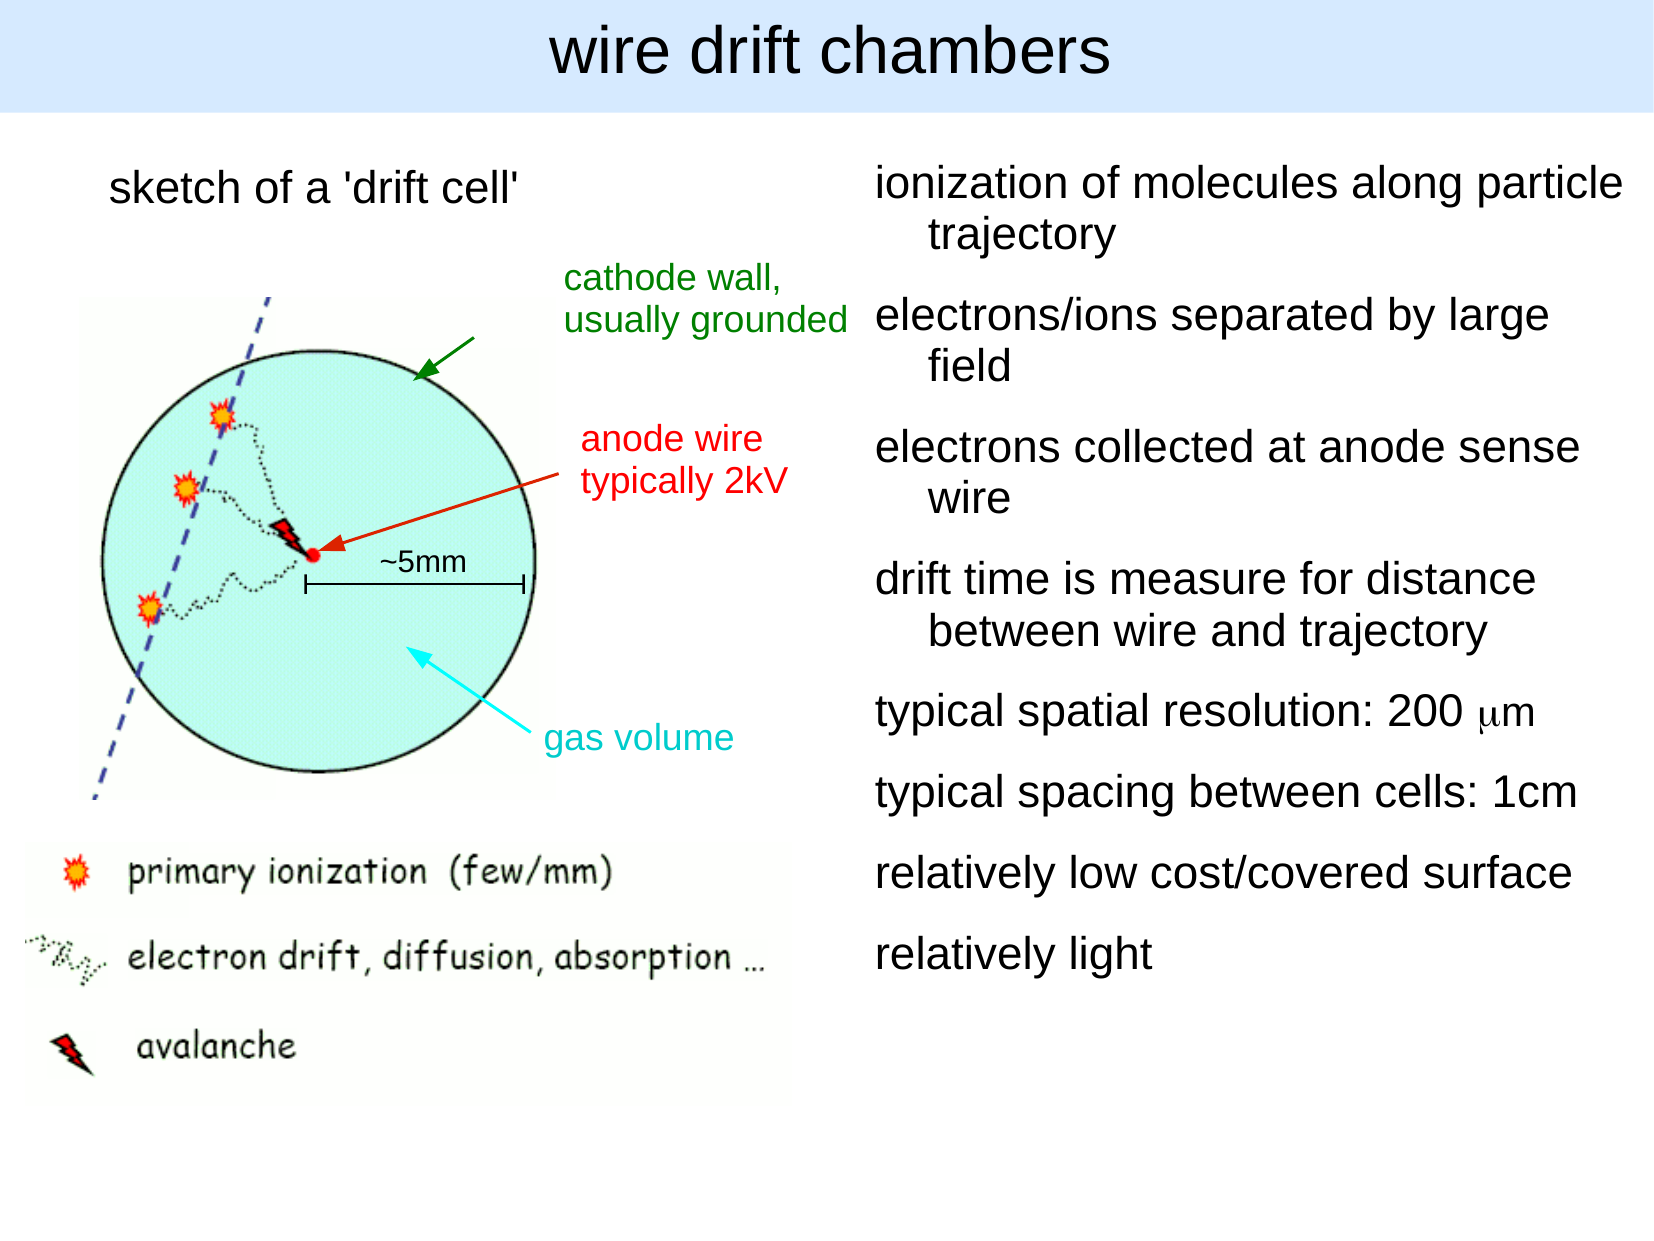

# wire drift chambers
ionization of molecules along particle trajectory
electrons/ions separated by large field
electrons collected at anode sense wire
drift time is measure for distance between wire and trajectory
typical spatial resolution: 200 m
typical spacing between cells: 1cm
relatively low cost/covered surface
relatively light
sketch of a 'drift cell'
cathode wall,
usually grounded
anode wire
typically 2kV
~5mm
gas volume